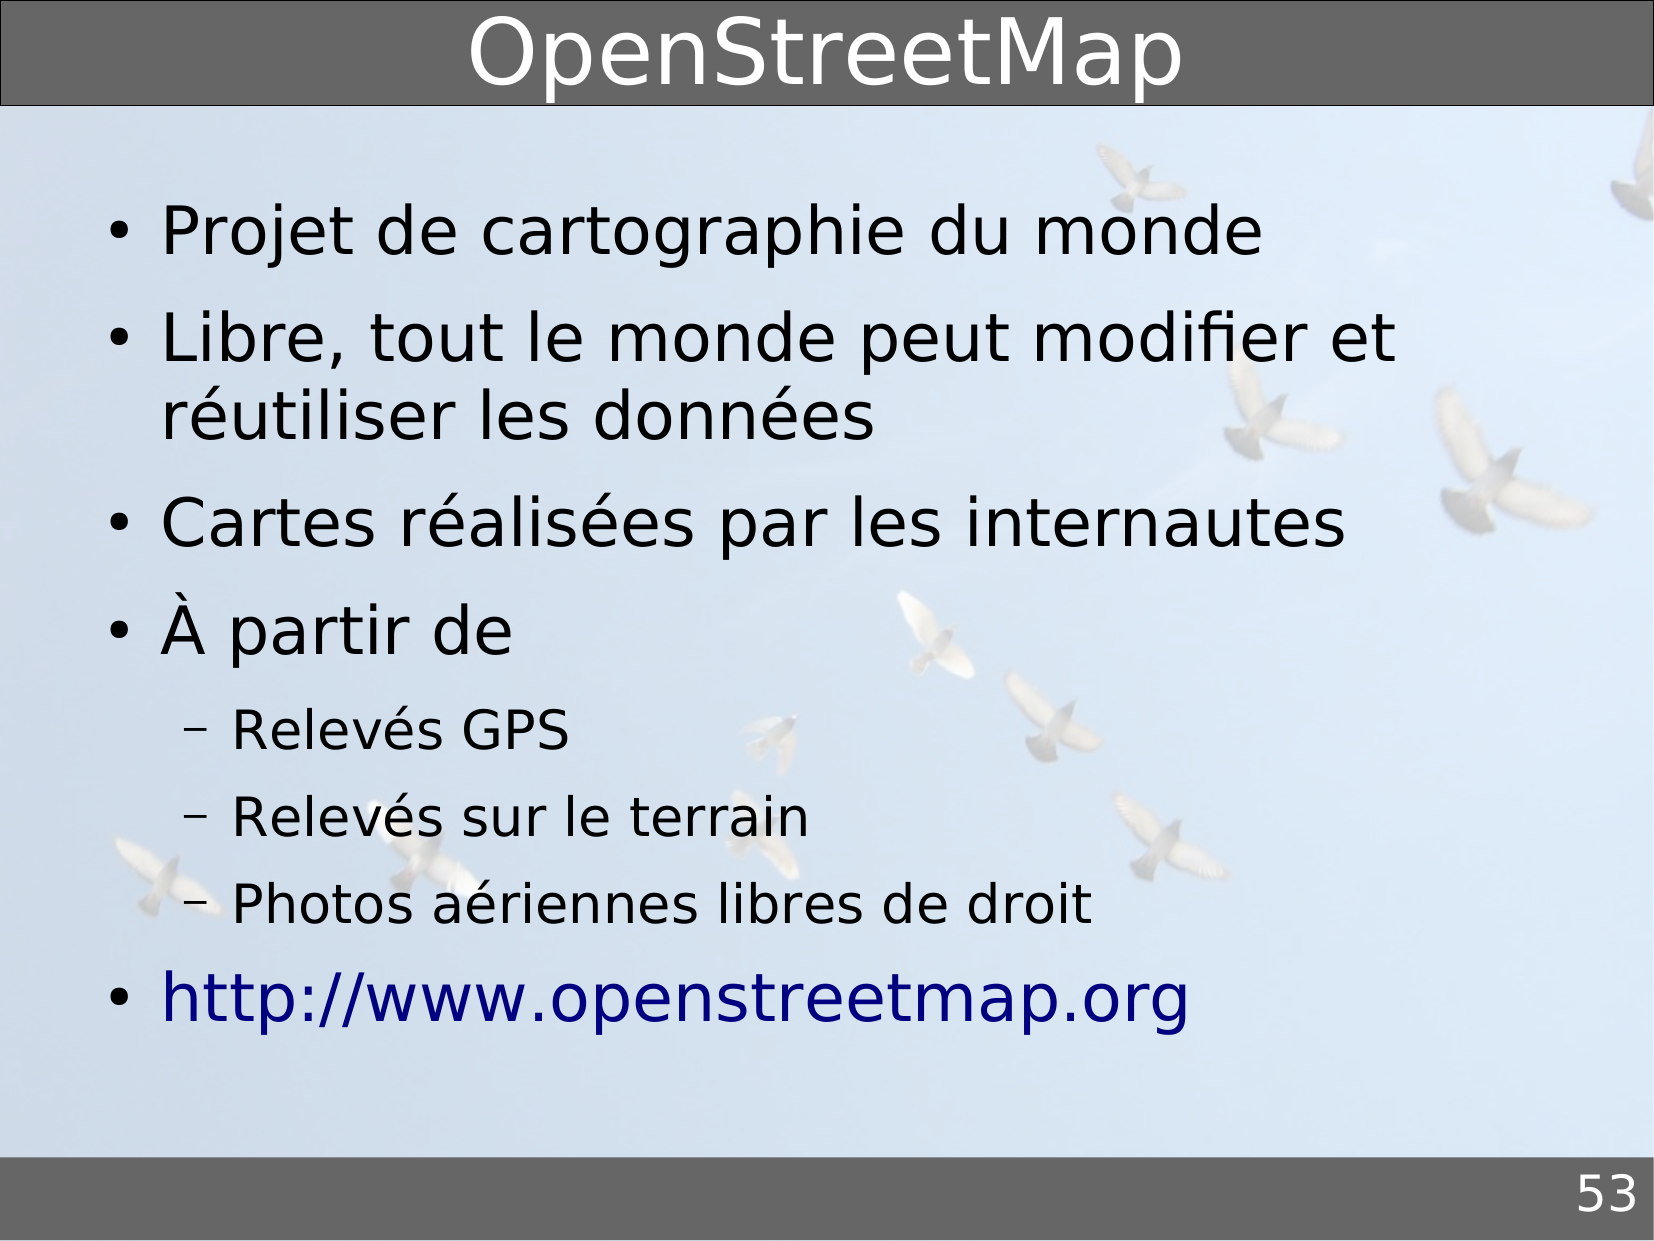

# OpenStreetMap
Projet de cartographie du monde
Libre, tout le monde peut modifier et réutiliser les données
Cartes réalisées par les internautes
À partir de
Relevés GPS
Relevés sur le terrain
Photos aériennes libres de droit
http://www.openstreetmap.org